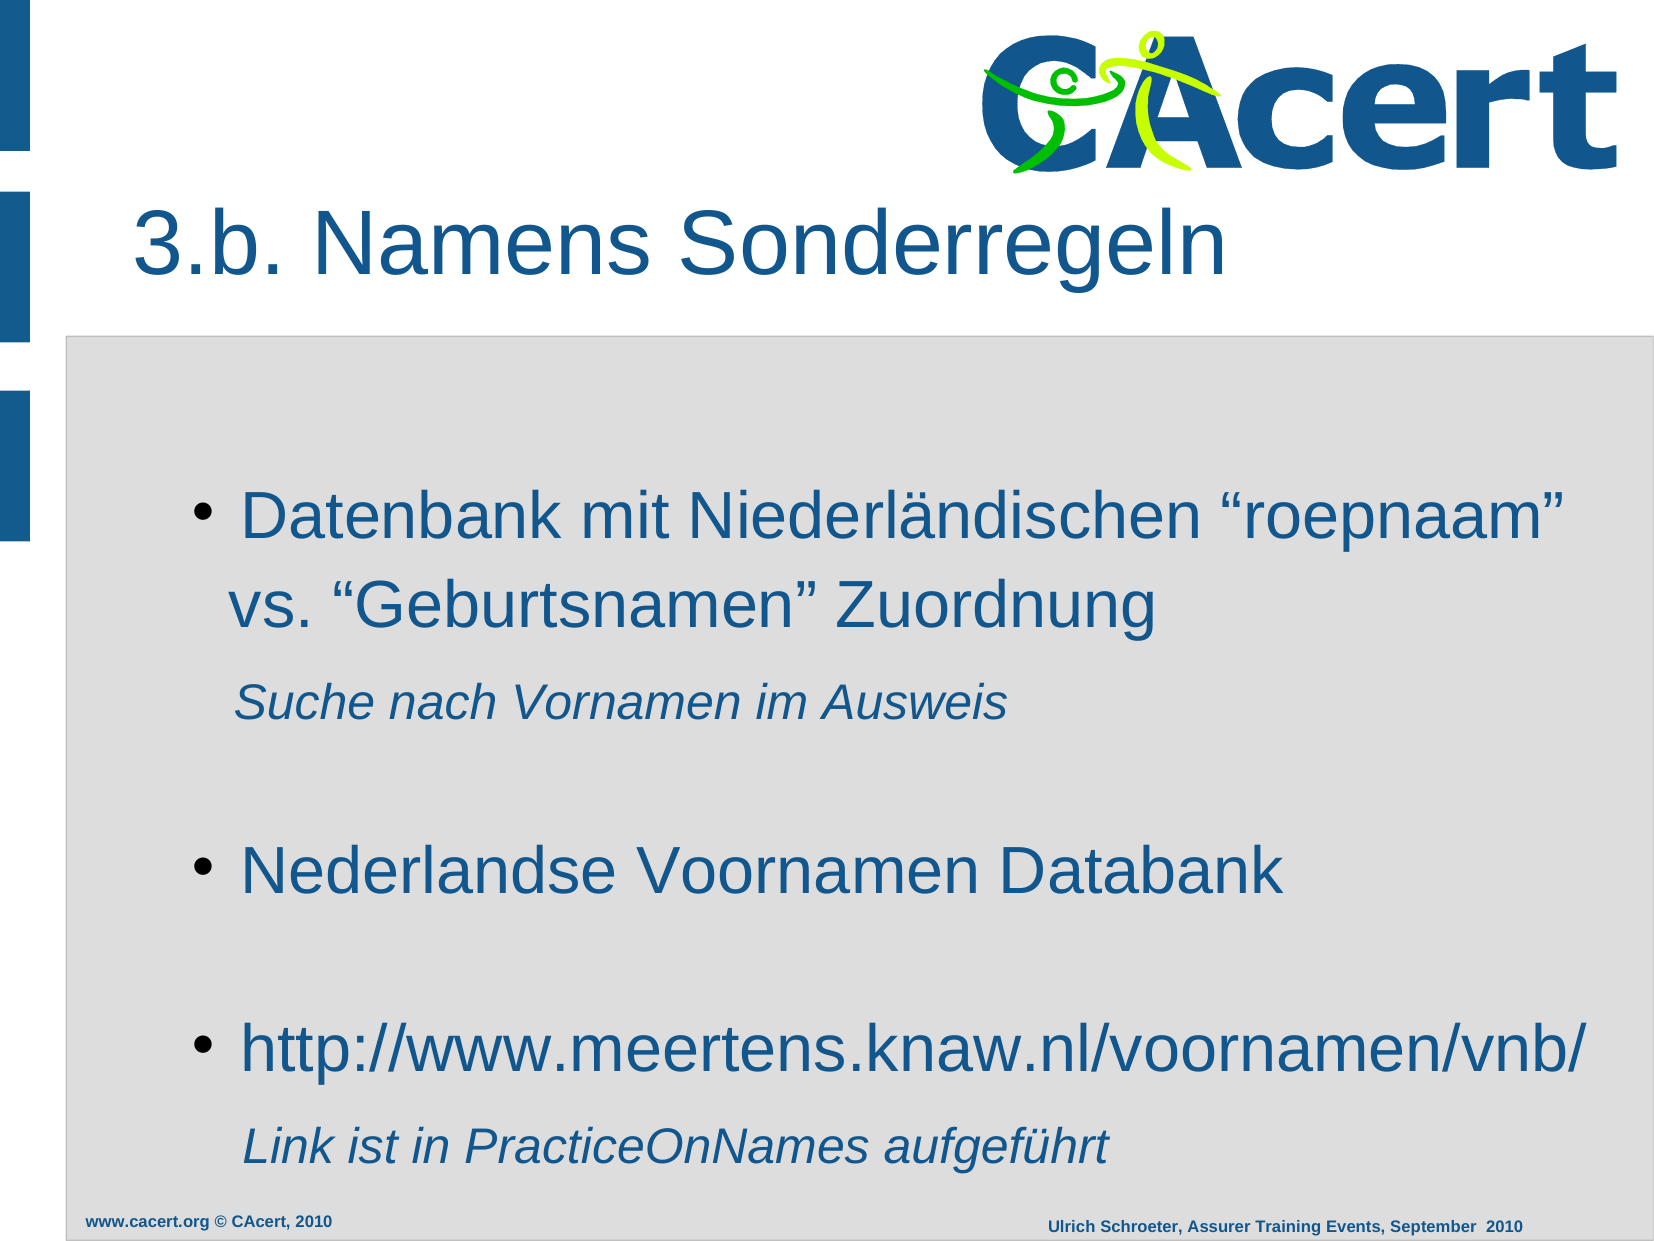

3.b. Namens Sonderregeln
 Datenbank mit Niederländischen “roepnaam”
 vs. “Geburtsnamen” Zuordnung
 Suche nach Vornamen im Ausweis
 Nederlandse Voornamen Databank
 http://www.meertens.knaw.nl/voornamen/vnb/
 Link ist in PracticeOnNames aufgeführt